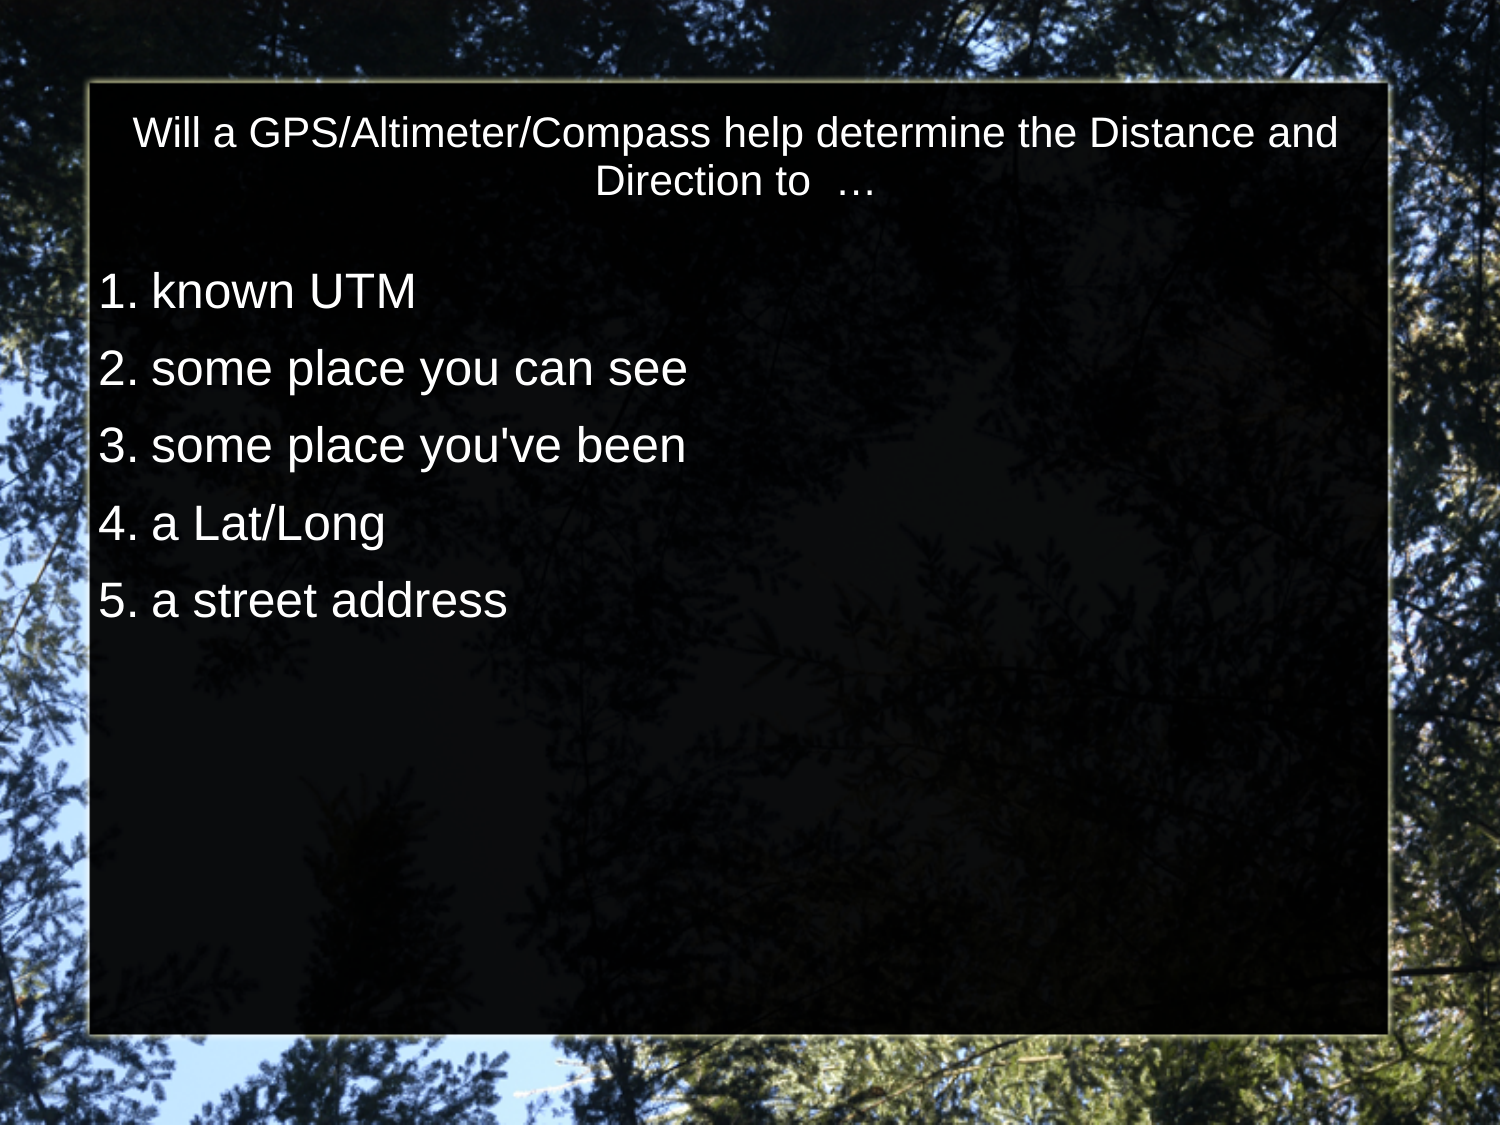

# Will a GPS/Altimeter/Compass help determine the Distance and Direction to …
known UTM
some place you can see
some place you've been
a Lat/Long
a street address